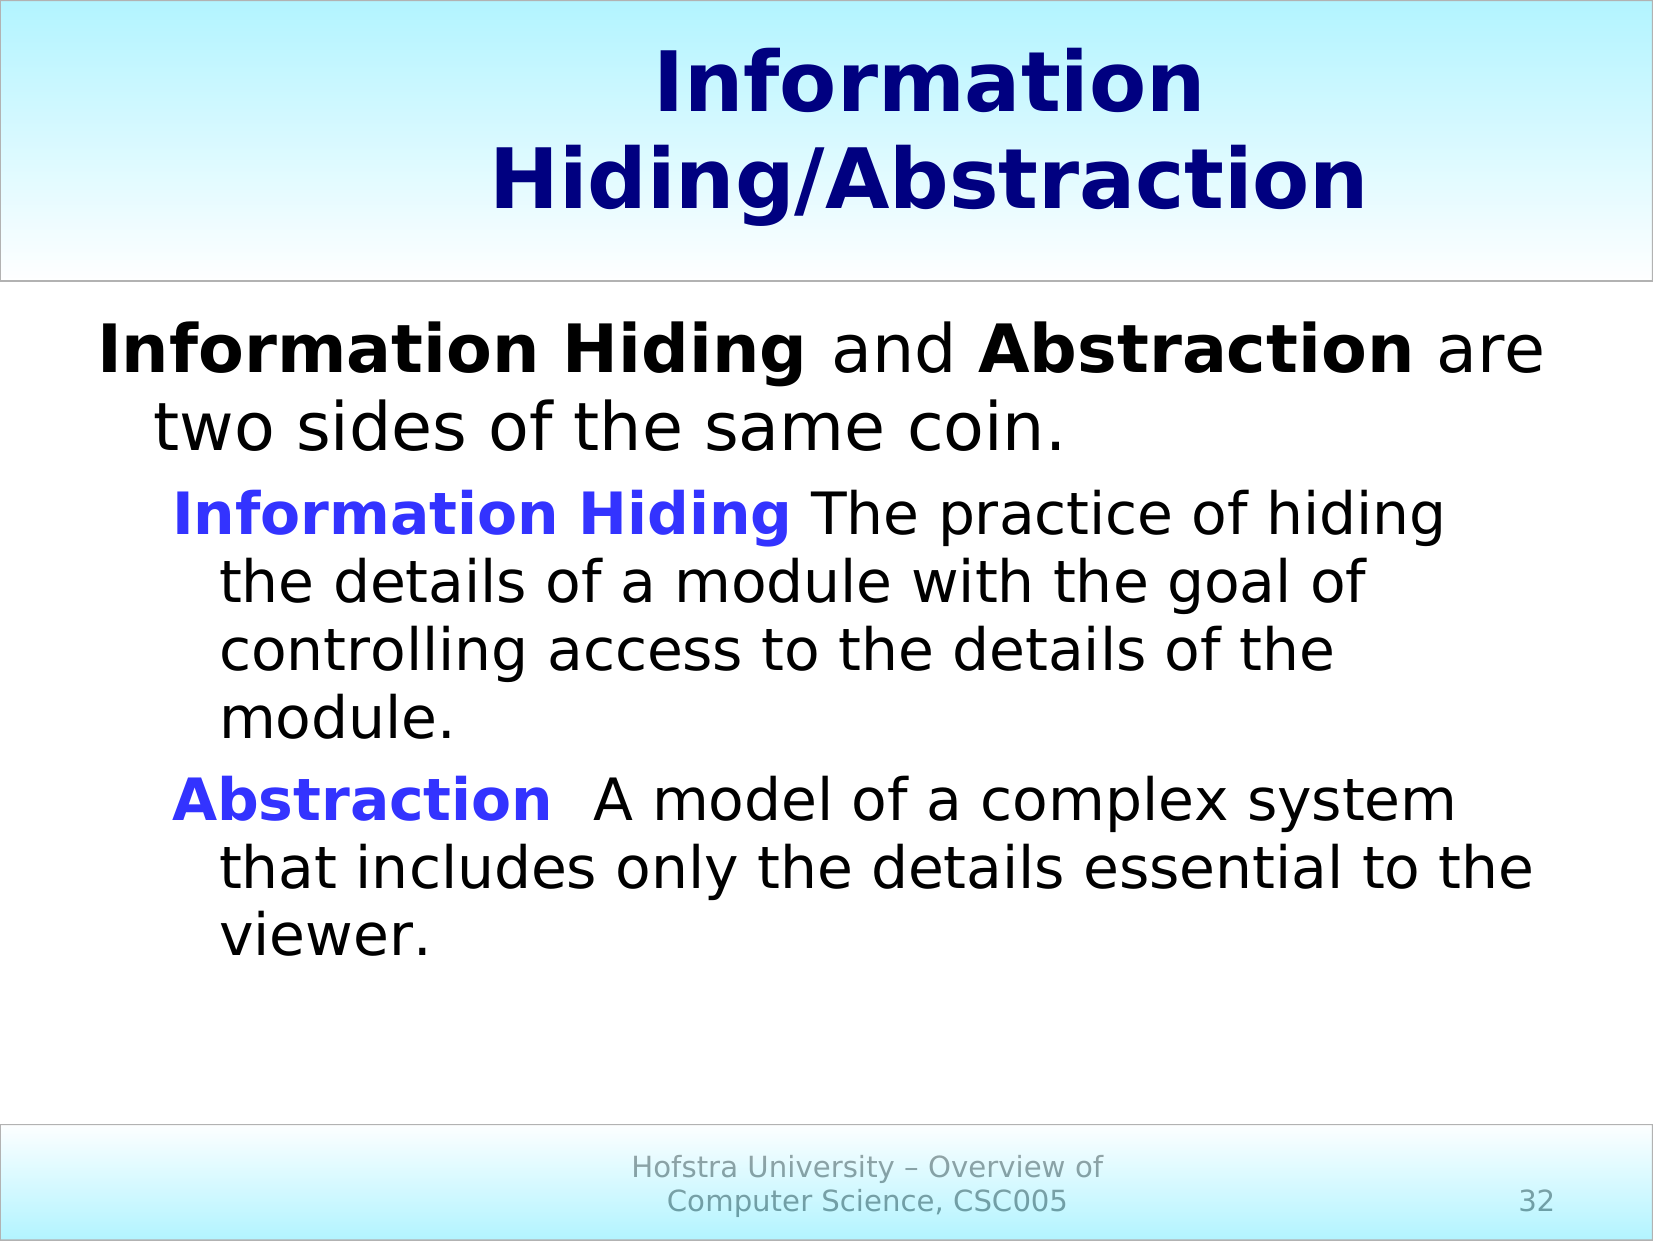

# Information Hiding/Abstraction
Information Hiding and Abstraction are two sides of the same coin.
Information Hiding The practice of hiding the details of a module with the goal of controlling access to the details of the module.
Abstraction A model of a complex system that includes only the details essential to the viewer.
32